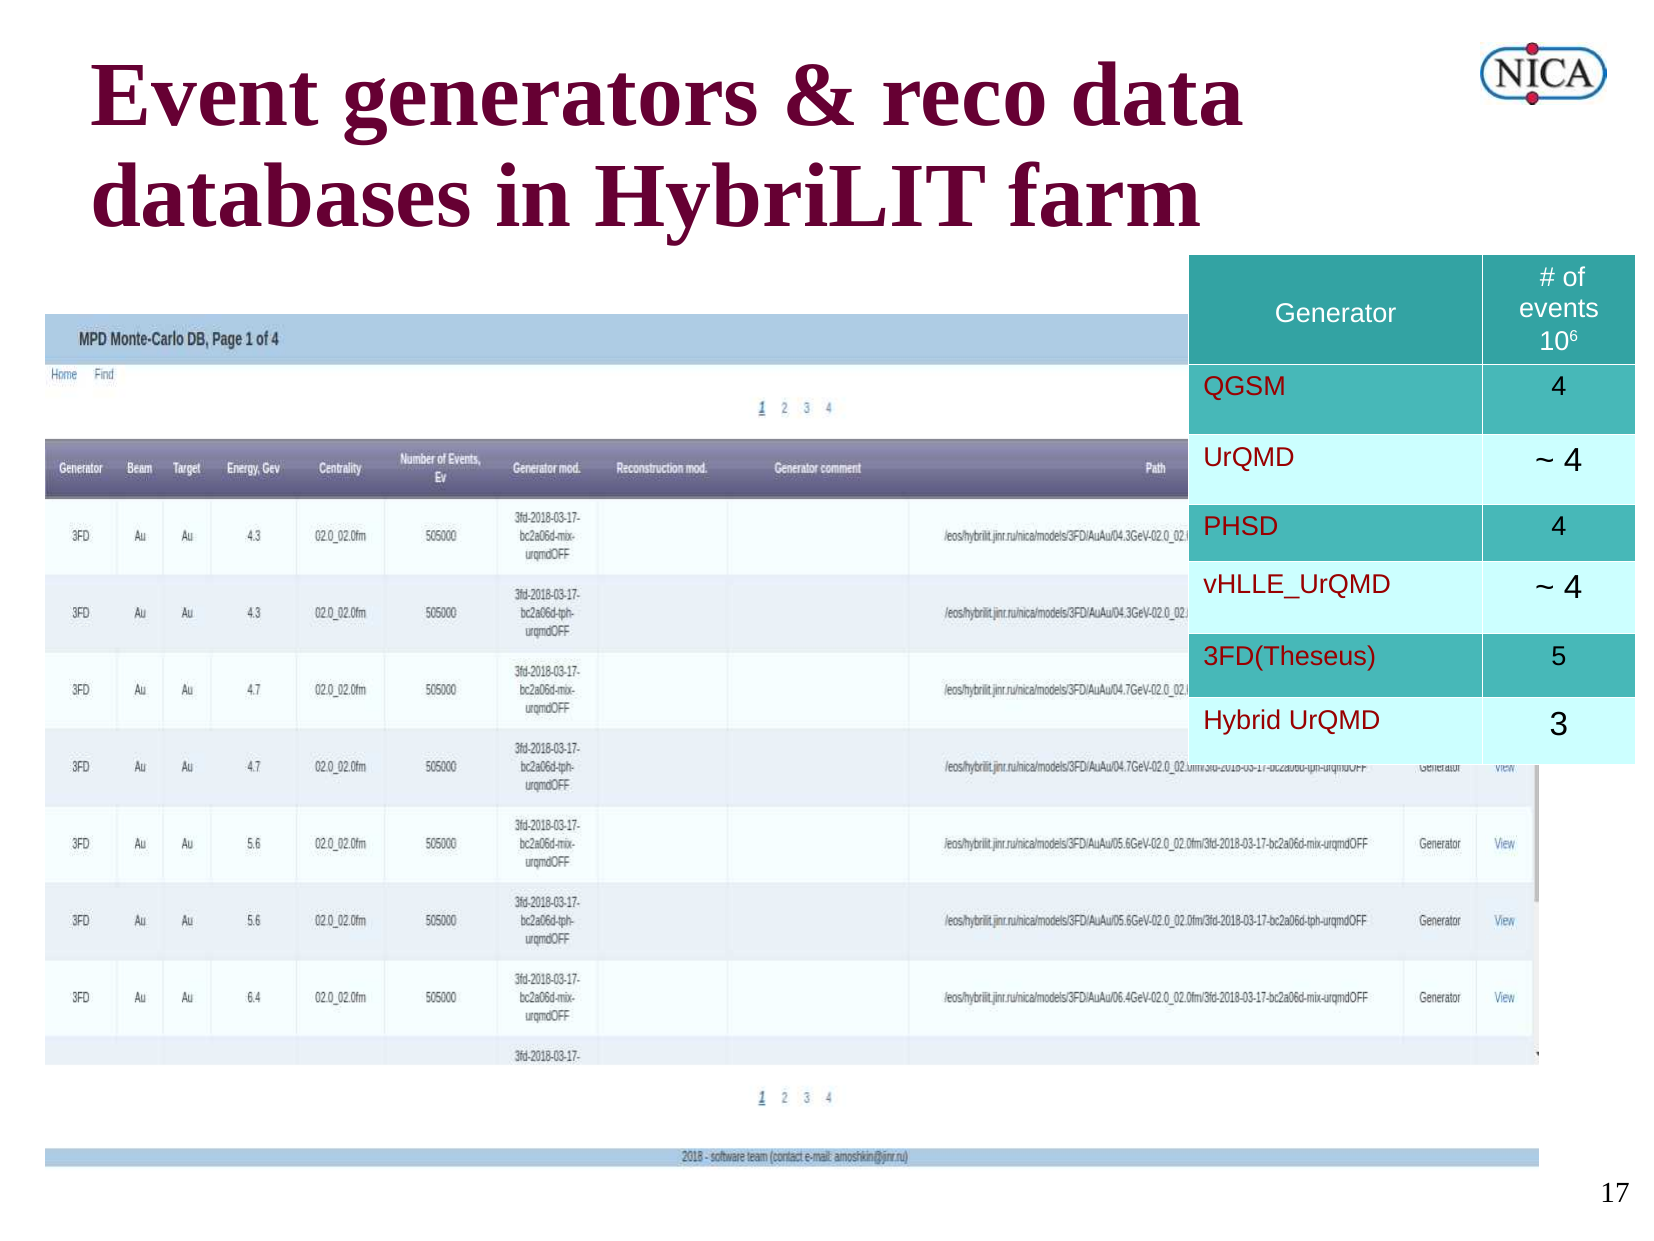

# Event generators & reco data databases in HybriLIT farm
| Generator | # of events 106 |
| --- | --- |
| QGSM | 4 |
| UrQMD | ~ 4 |
| PHSD | 4 |
| vHLLE\_UrQMD | ~ 4 |
| 3FD(Theseus) | 5 |
| Hybrid UrQMD | 3 |
17